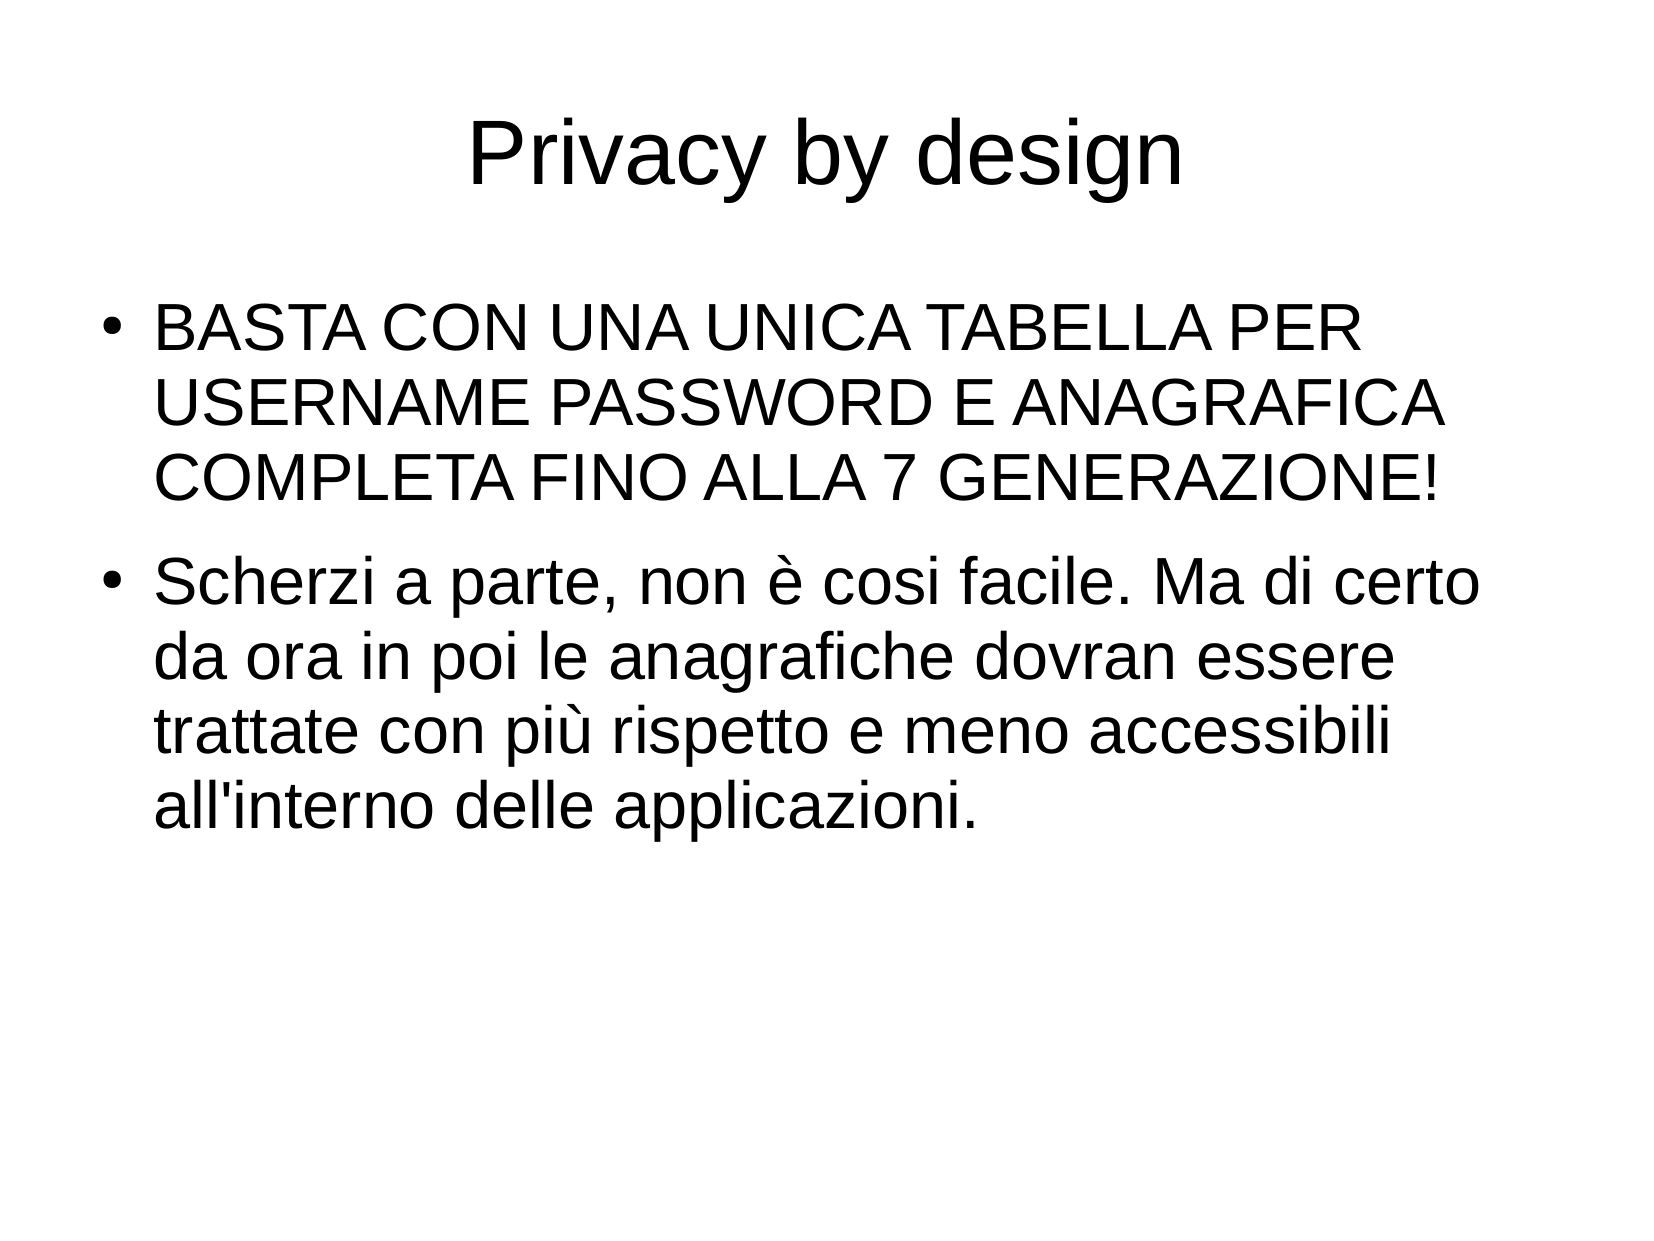

# Privacy by design
BASTA CON UNA UNICA TABELLA PER USERNAME PASSWORD E ANAGRAFICA COMPLETA FINO ALLA 7 GENERAZIONE!
Scherzi a parte, non è cosi facile. Ma di certo da ora in poi le anagrafiche dovran essere trattate con più rispetto e meno accessibili all'interno delle applicazioni.